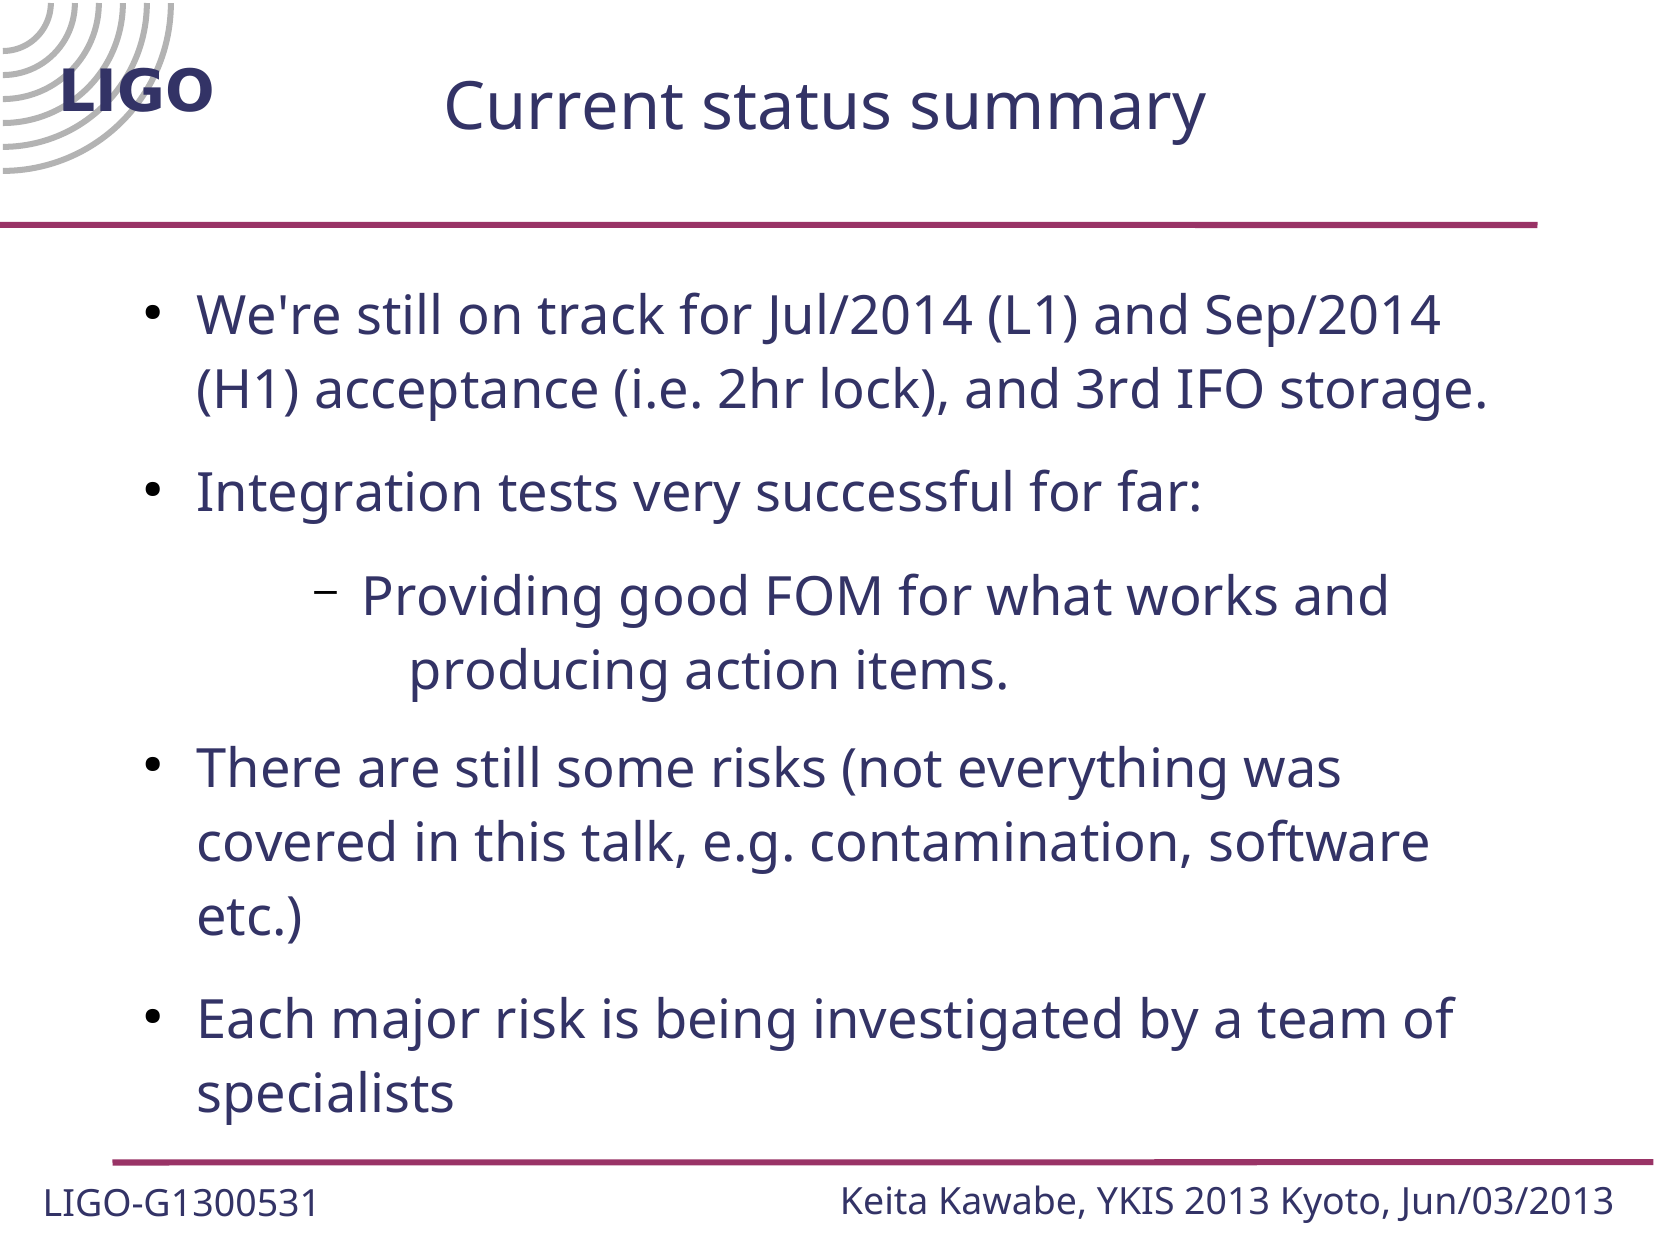

# Current status summary
We're still on track for Jul/2014 (L1) and Sep/2014 (H1) acceptance (i.e. 2hr lock), and 3rd IFO storage.
Integration tests very successful for far:
Providing good FOM for what works and producing action items.
There are still some risks (not everything was covered in this talk, e.g. contamination, software etc.)
Each major risk is being investigated by a team of specialists